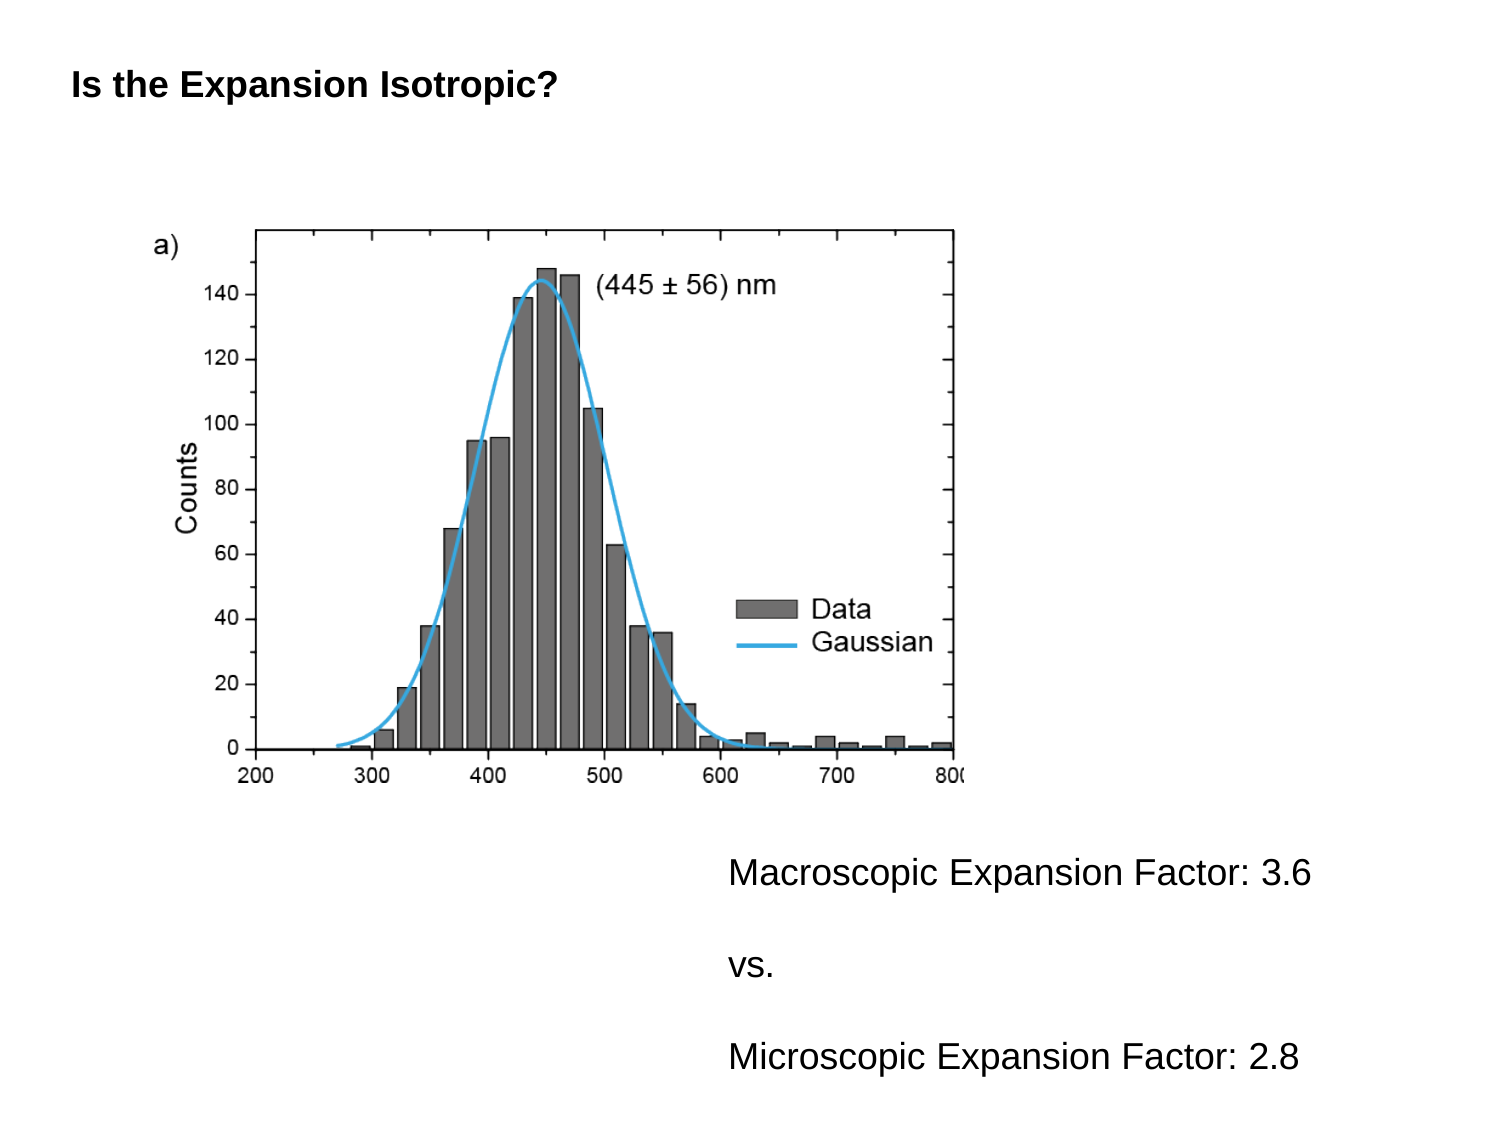

# Is the Expansion Isotropic?
Macroscopic Expansion Factor: 3.6
vs.
Microscopic Expansion Factor: 2.8